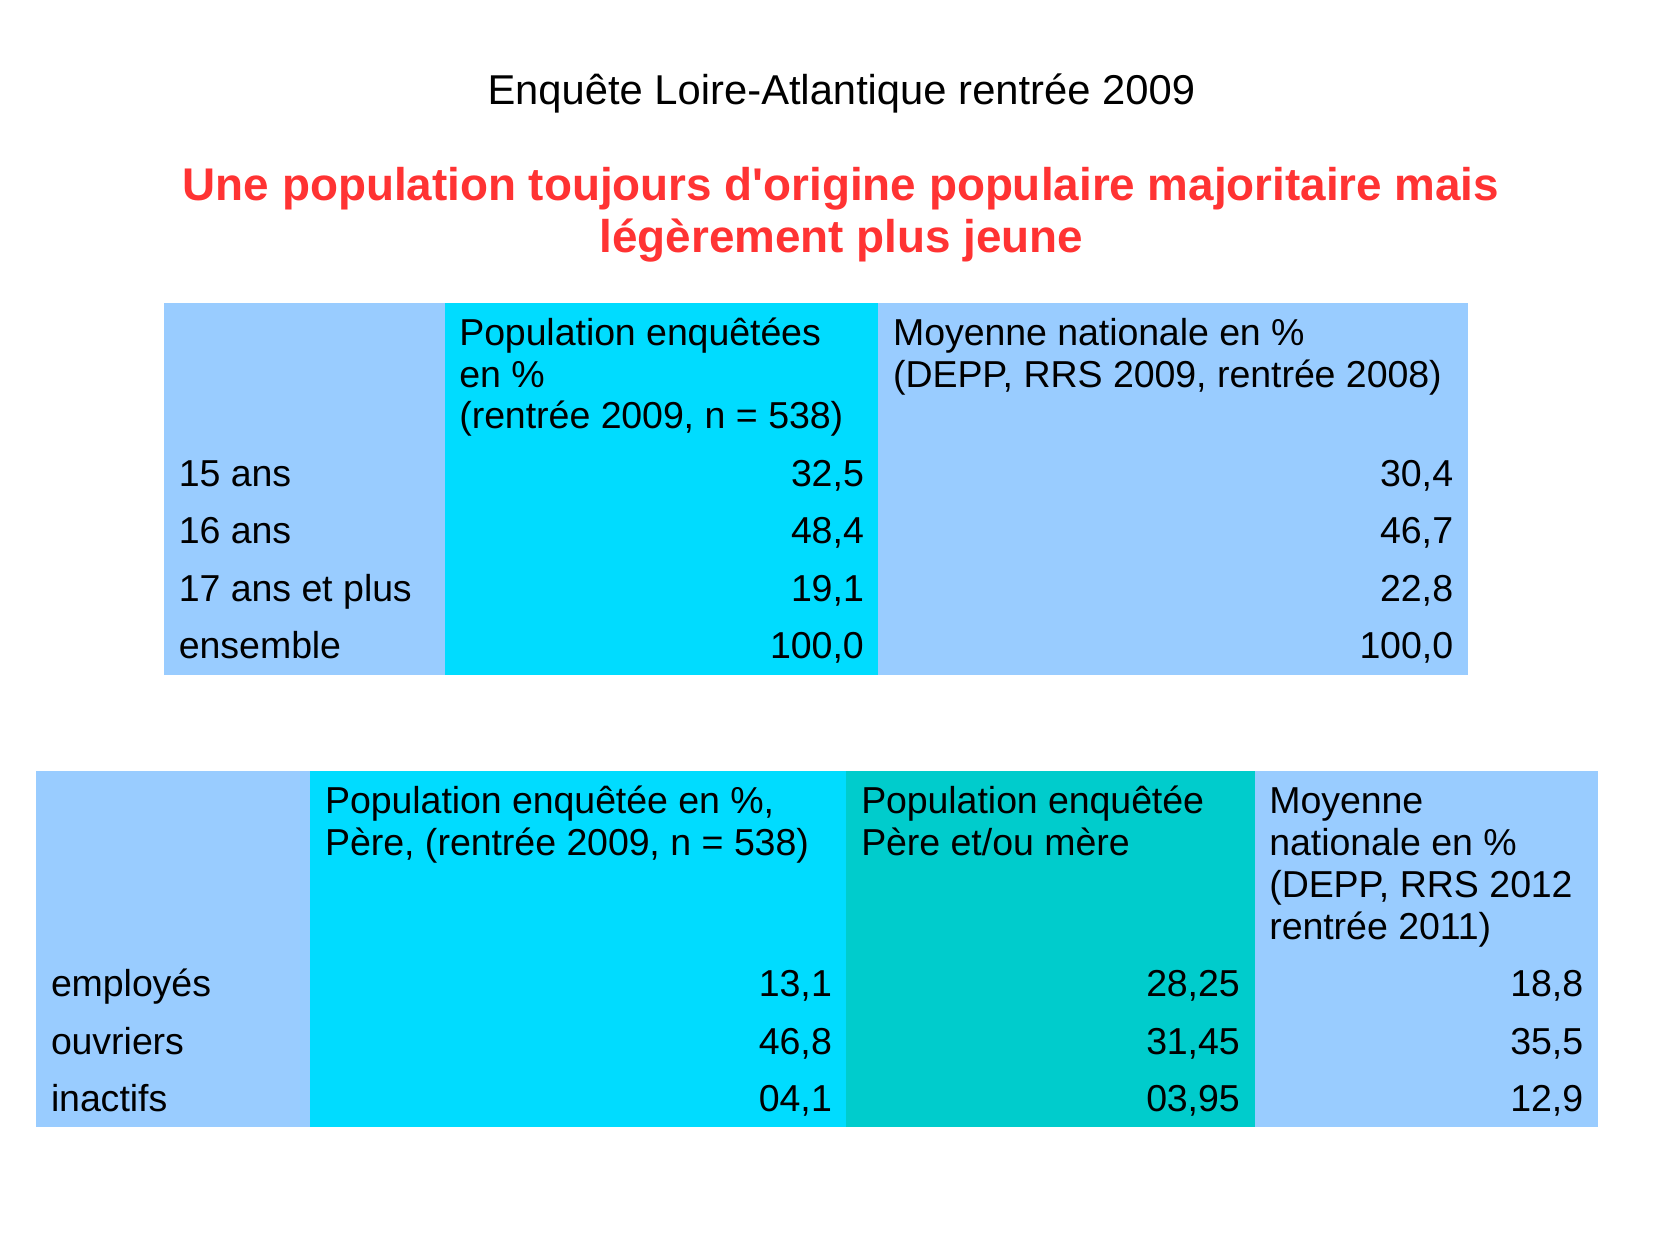

Enquête Loire-Atlantique rentrée 2009
Une population toujours d'origine populaire majoritaire mais légèrement plus jeune
| | Population enquêtées en % (rentrée 2009, n = 538) | Moyenne nationale en % (DEPP, RRS 2009, rentrée 2008) |
| --- | --- | --- |
| 15 ans | 32,5 | 30,4 |
| 16 ans | 48,4 | 46,7 |
| 17 ans et plus | 19,1 | 22,8 |
| ensemble | 100,0 | 100,0 |
| | Population enquêtée en %, Père, (rentrée 2009, n = 538) | Population enquêtée Père et/ou mère | Moyenne nationale en % (DEPP, RRS 2012 rentrée 2011) |
| --- | --- | --- | --- |
| employés | 13,1 | 28,25 | 18,8 |
| ouvriers | 46,8 | 31,45 | 35,5 |
| inactifs | 04,1 | 03,95 | 12,9 |